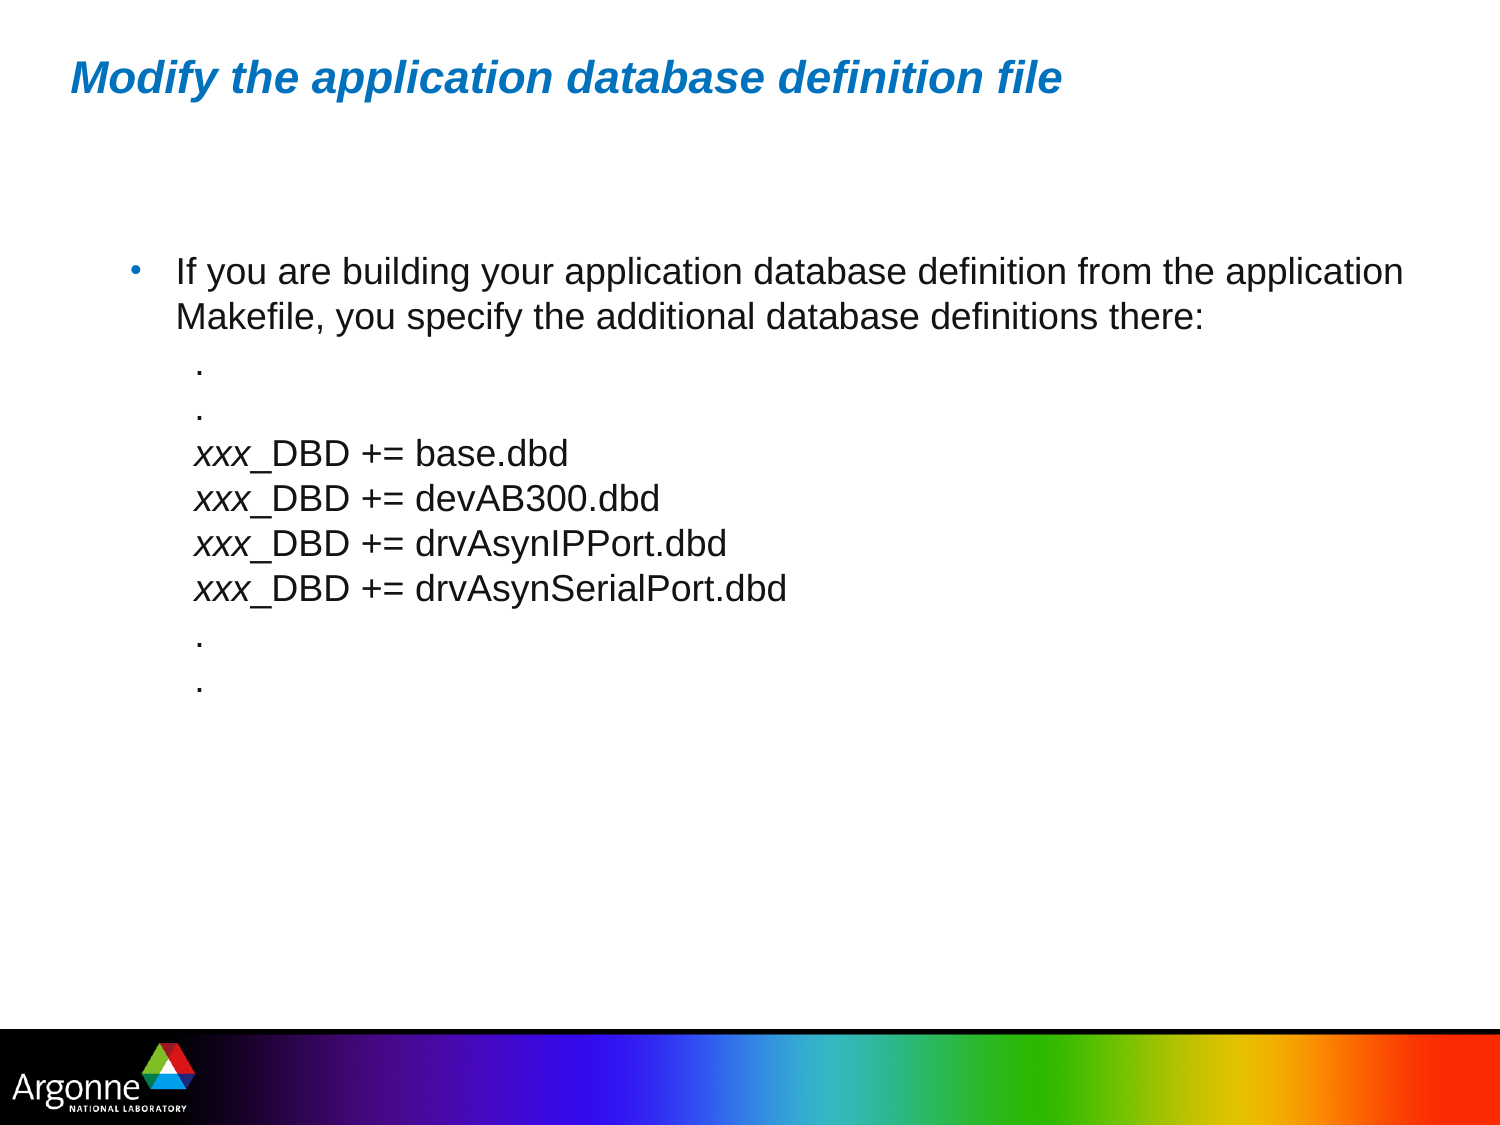

# Modify the application database definition file
If you are building your application database definition from the application Makefile, you specify the additional database definitions there:
.
.
xxx_DBD += base.dbd
xxx_DBD += devAB300.dbd
xxx_DBD += drvAsynIPPort.dbd
xxx_DBD += drvAsynSerialPort.dbd
.
.